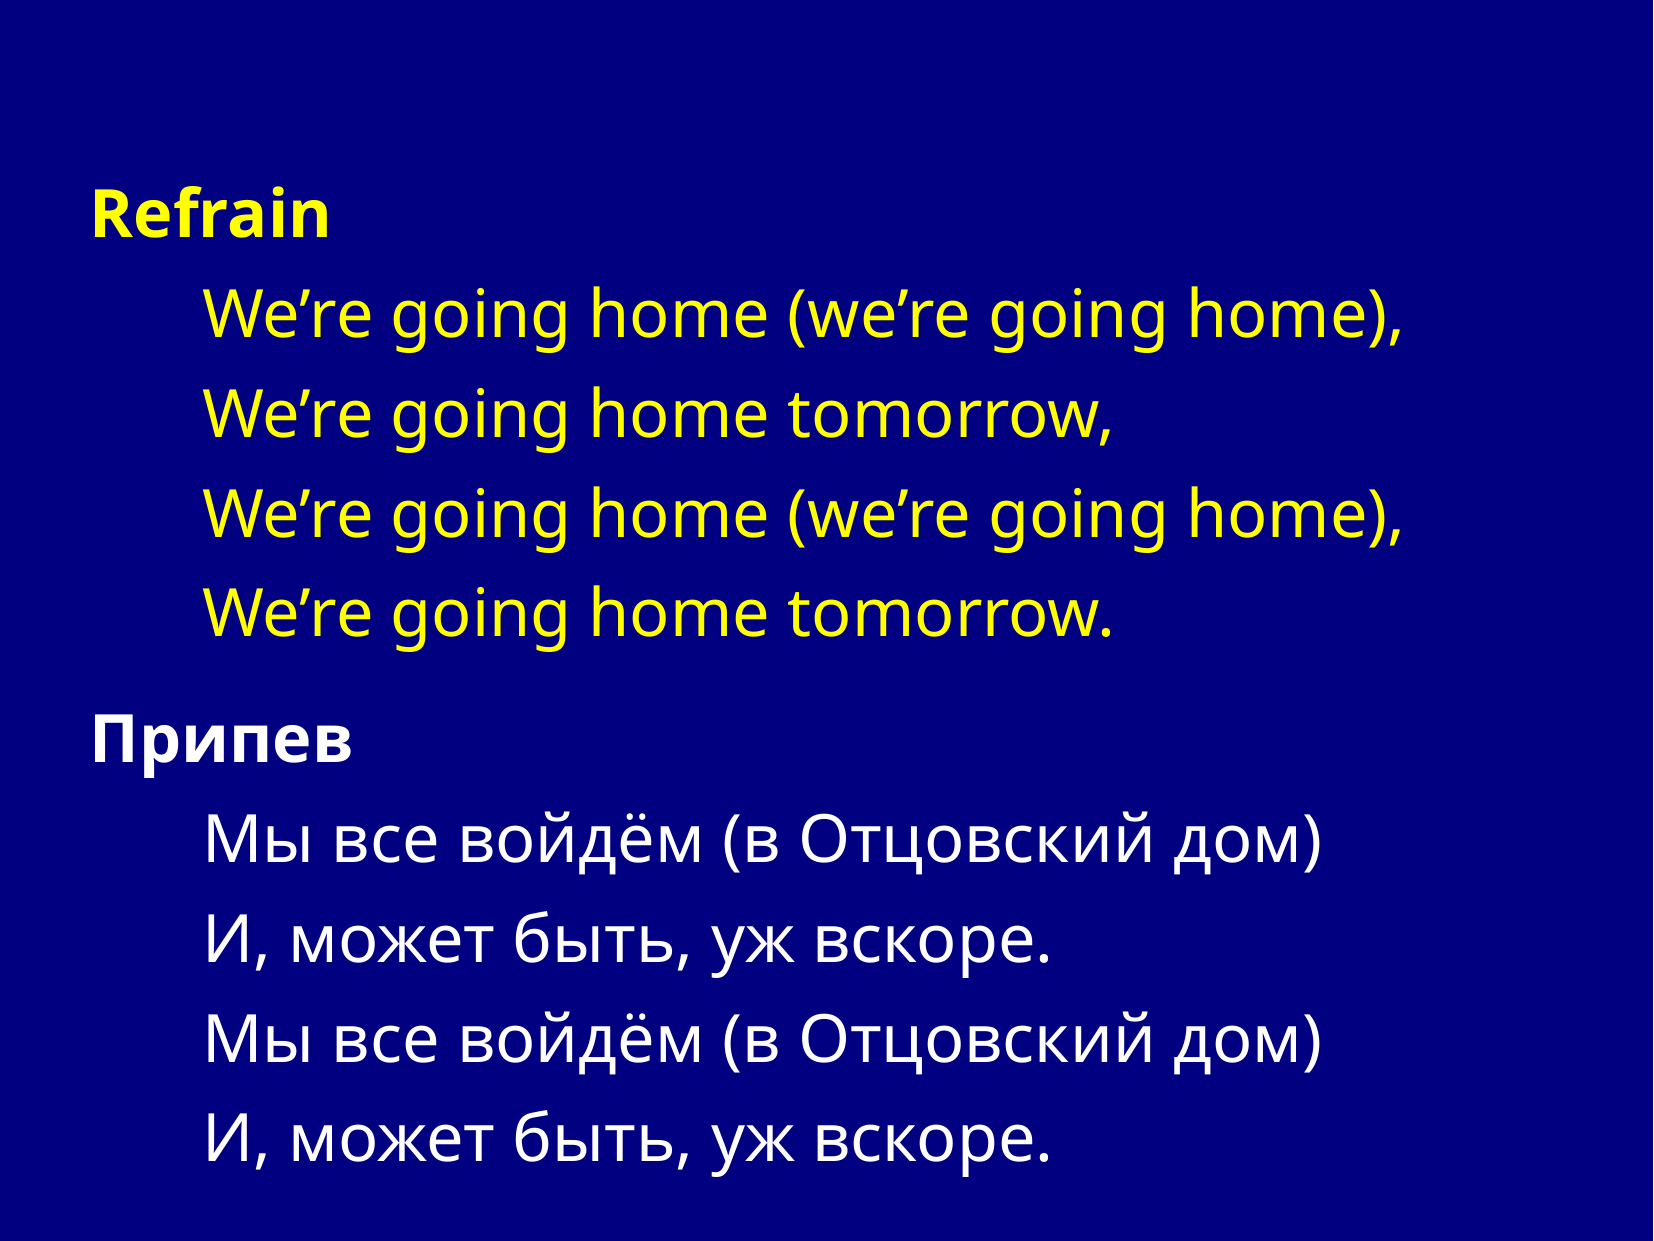

Refrain
	We’re going home (we’re going home),
	We’re going home tomorrow,
	We’re going home (we’re going home),
	We’re going home tomorrow.
Припев
	Мы все войдём (в Отцовский дом)
	И, может быть, уж вскоре.
	Мы все войдём (в Отцовский дом)
	И, может быть, уж вскоре.